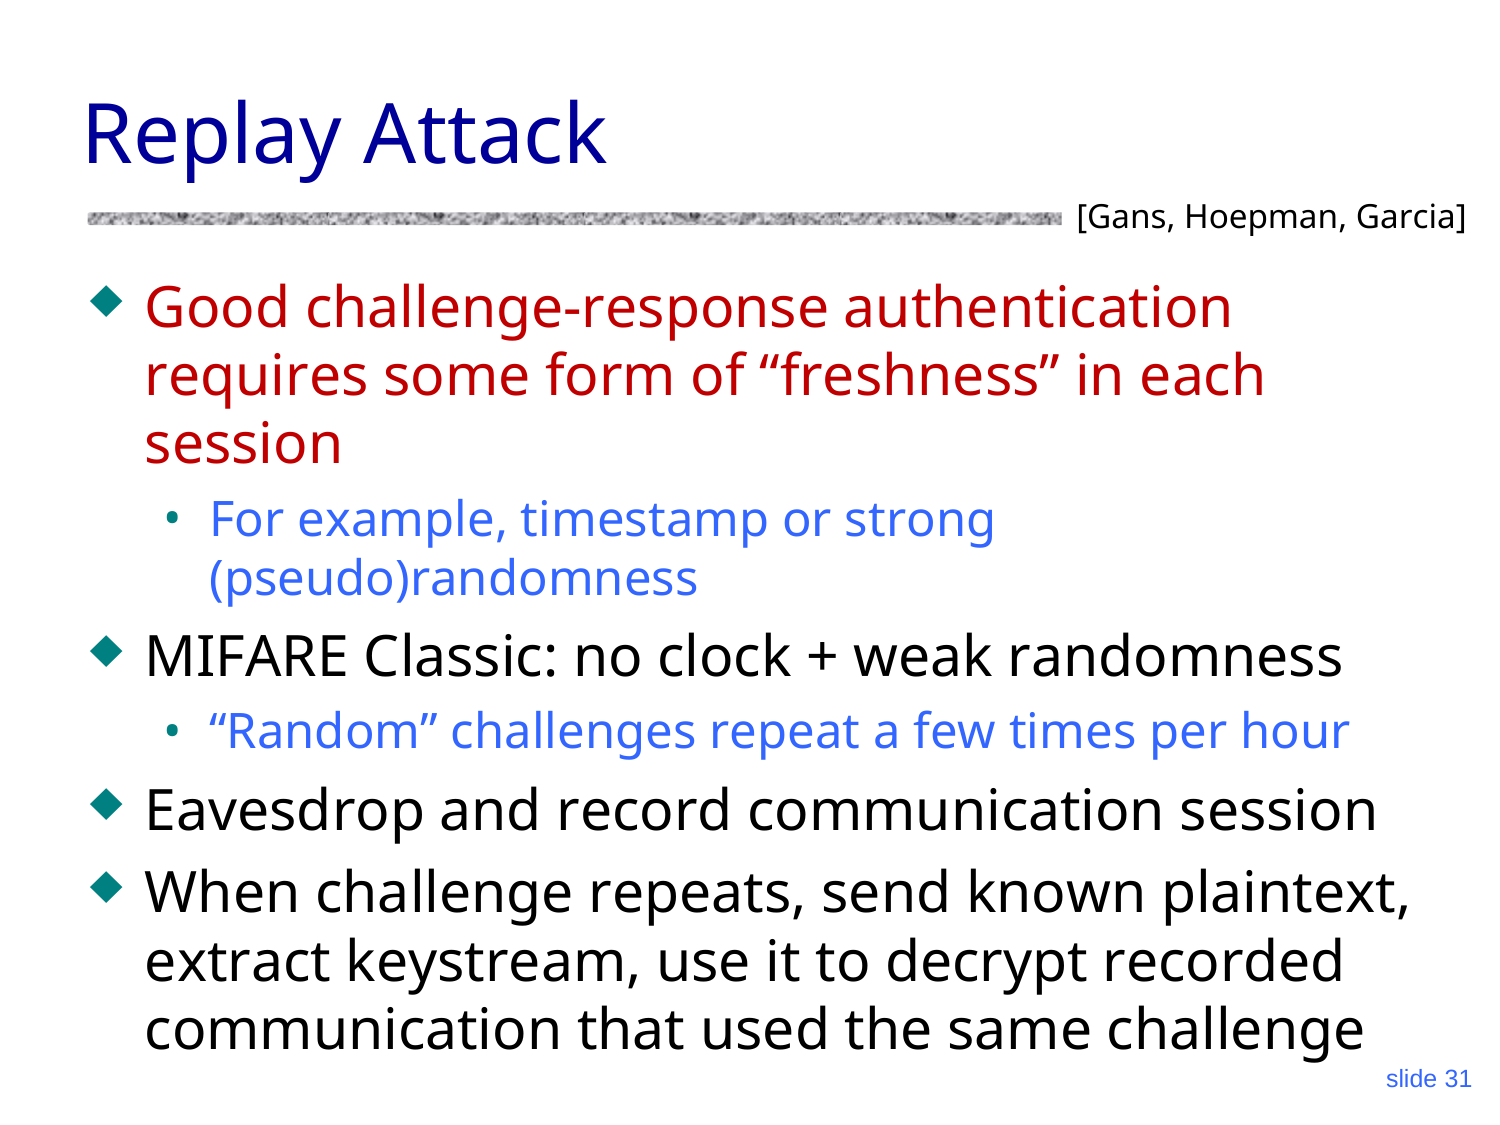

# Replay Attack
[Gans, Hoepman, Garcia]
Good challenge-response authentication requires some form of “freshness” in each session
For example, timestamp or strong (pseudo)randomness
MIFARE Classic: no clock + weak randomness
“Random” challenges repeat a few times per hour
Eavesdrop and record communication session
When challenge repeats, send known plaintext, extract keystream, use it to decrypt recorded communication that used the same challenge
slide